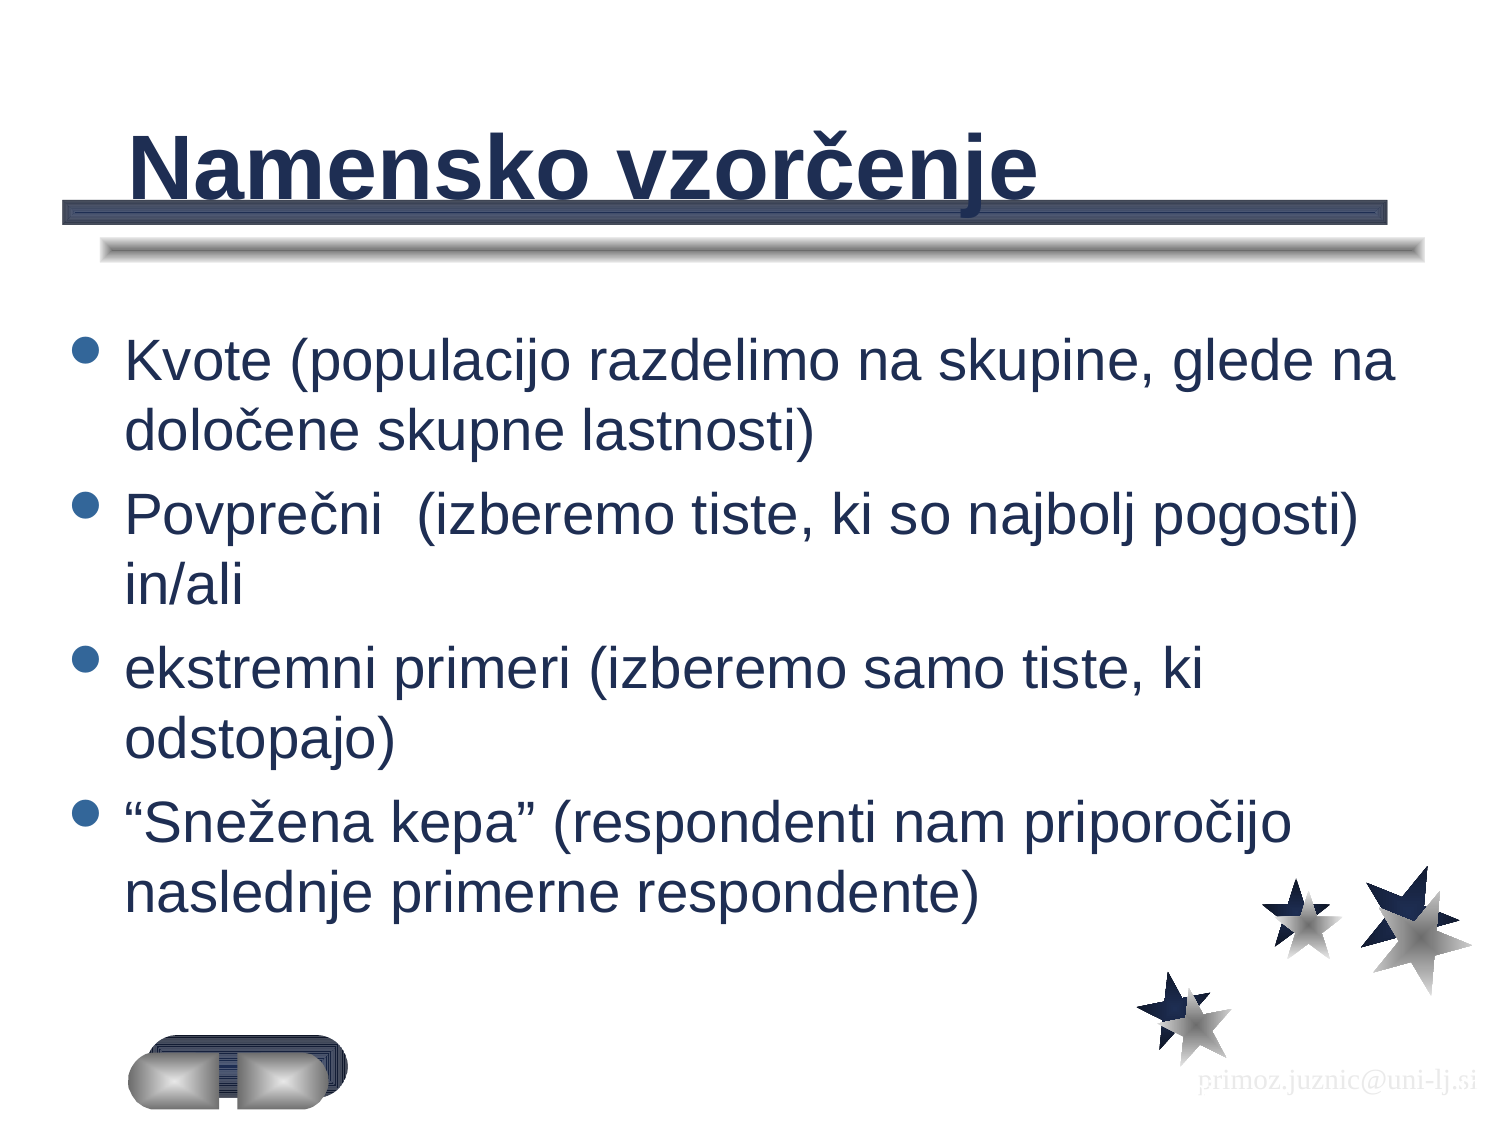

# Namensko vzorčenje
Kvote (populacijo razdelimo na skupine, glede na določene skupne lastnosti)
Povprečni (izberemo tiste, ki so najbolj pogosti) in/ali
ekstremni primeri (izberemo samo tiste, ki odstopajo)
“Snežena kepa” (respondenti nam priporočijo naslednje primerne respondente)
Primoz Juznic, BINK, FF, Univerza v Ljubljani